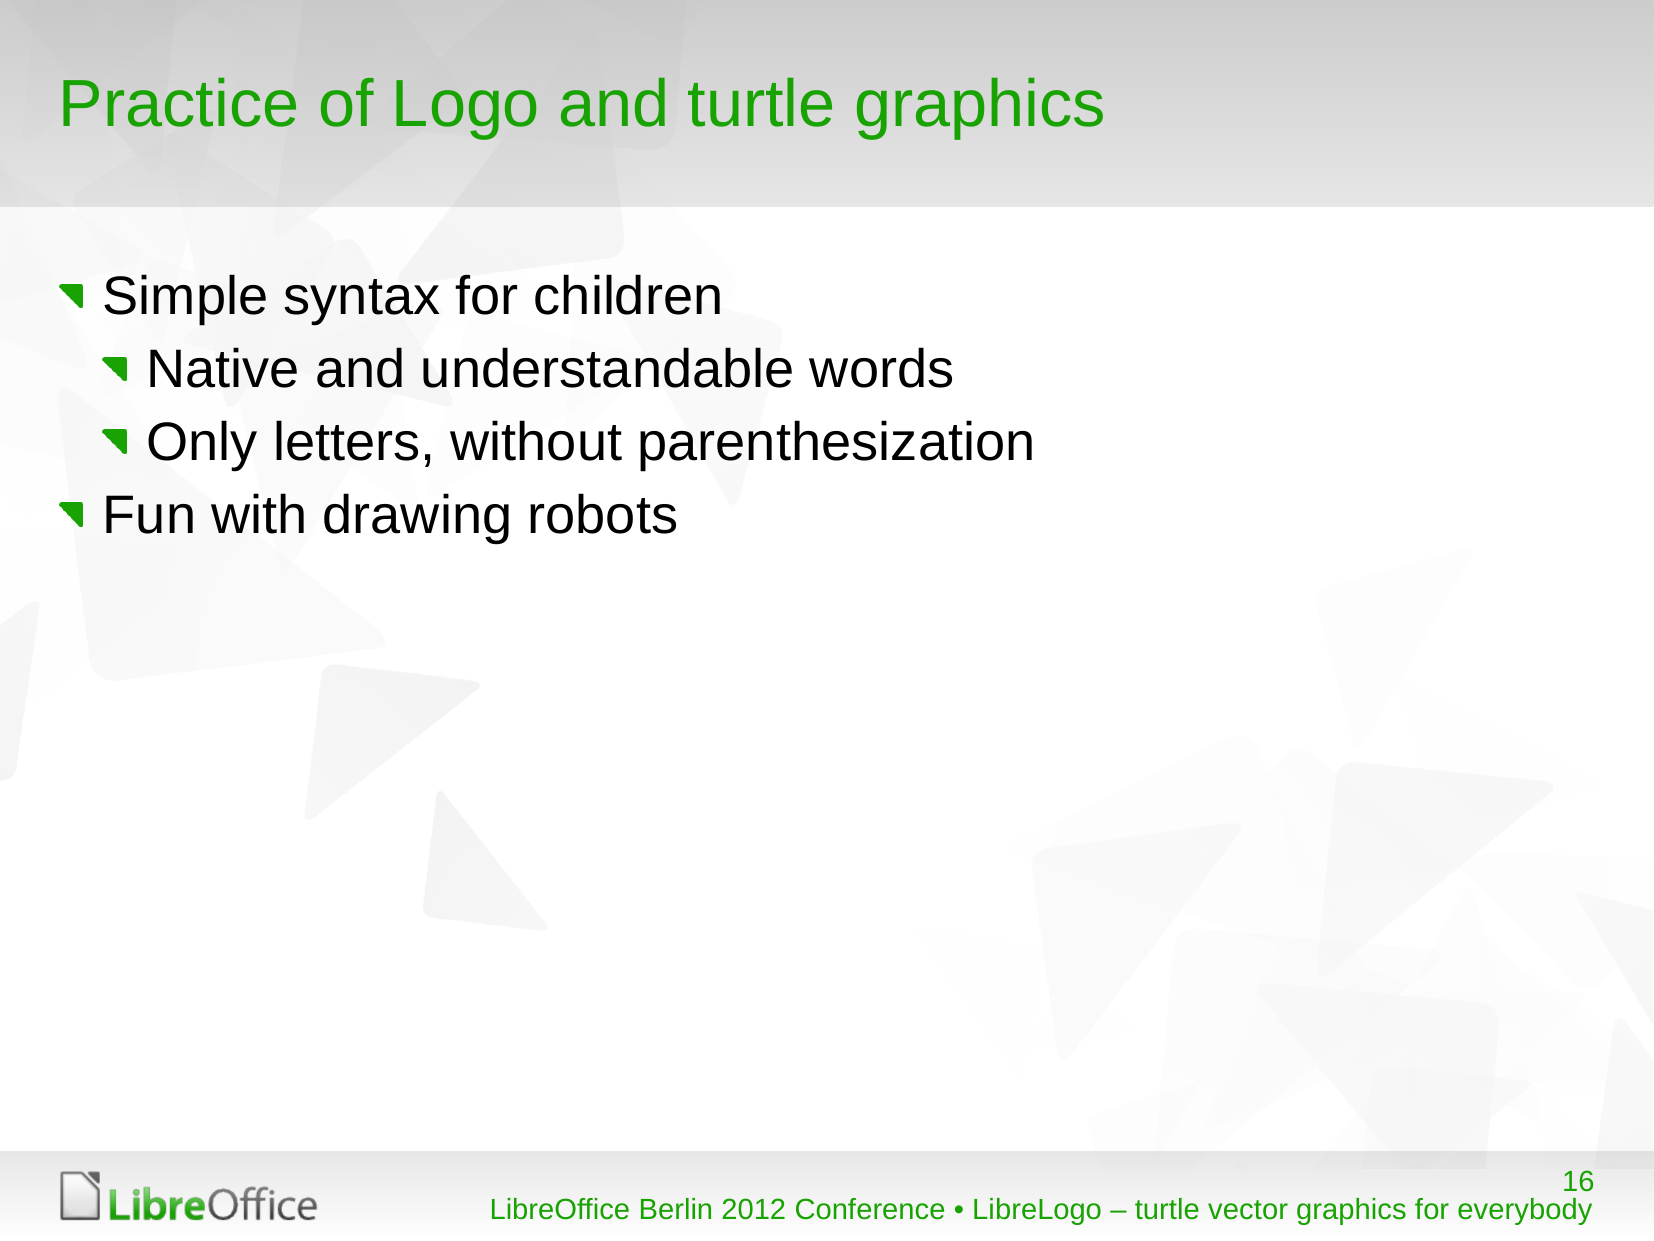

# Practice of Logo and turtle graphics
Simple syntax for children
Native and understandable words
Only letters, without parenthesization
Fun with drawing robots
16
LibreOffice Berlin 2012 Conference • LibreLogo – turtle vector graphics for everybody